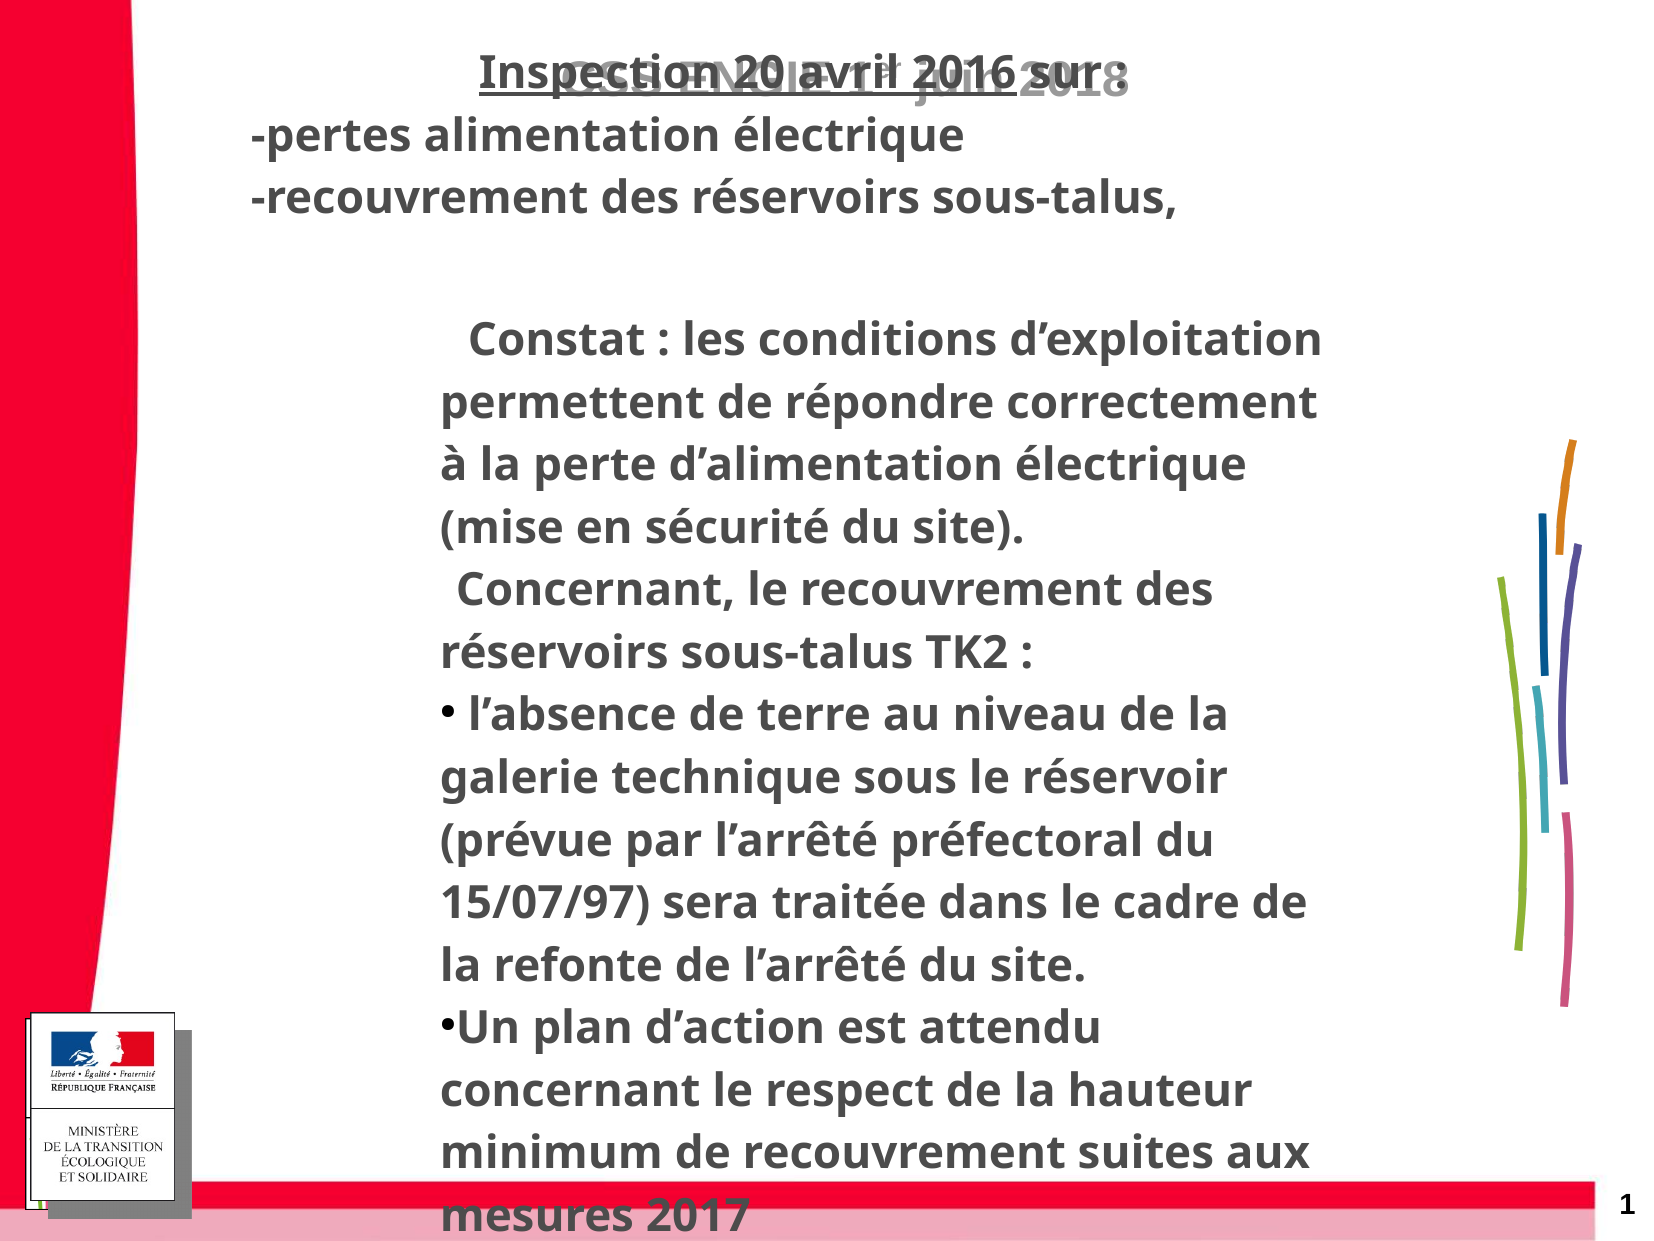

# CSS ENGIE 1er juin 2018
Inspection 20 avril 2016 sur :
-pertes alimentation électrique
-recouvrement des réservoirs sous-talus,
 Constat : les conditions d’exploitation permettent de répondre correctement à la perte d’alimentation électrique (mise en sécurité du site).
Concernant, le recouvrement des réservoirs sous-talus TK2 :
 l’absence de terre au niveau de la galerie technique sous le réservoir (prévue par l’arrêté préfectoral du 15/07/97) sera traitée dans le cadre de la refonte de l’arrêté du site.
Un plan d’action est attendu concernant le respect de la hauteur minimum de recouvrement suites aux mesures 2017
1